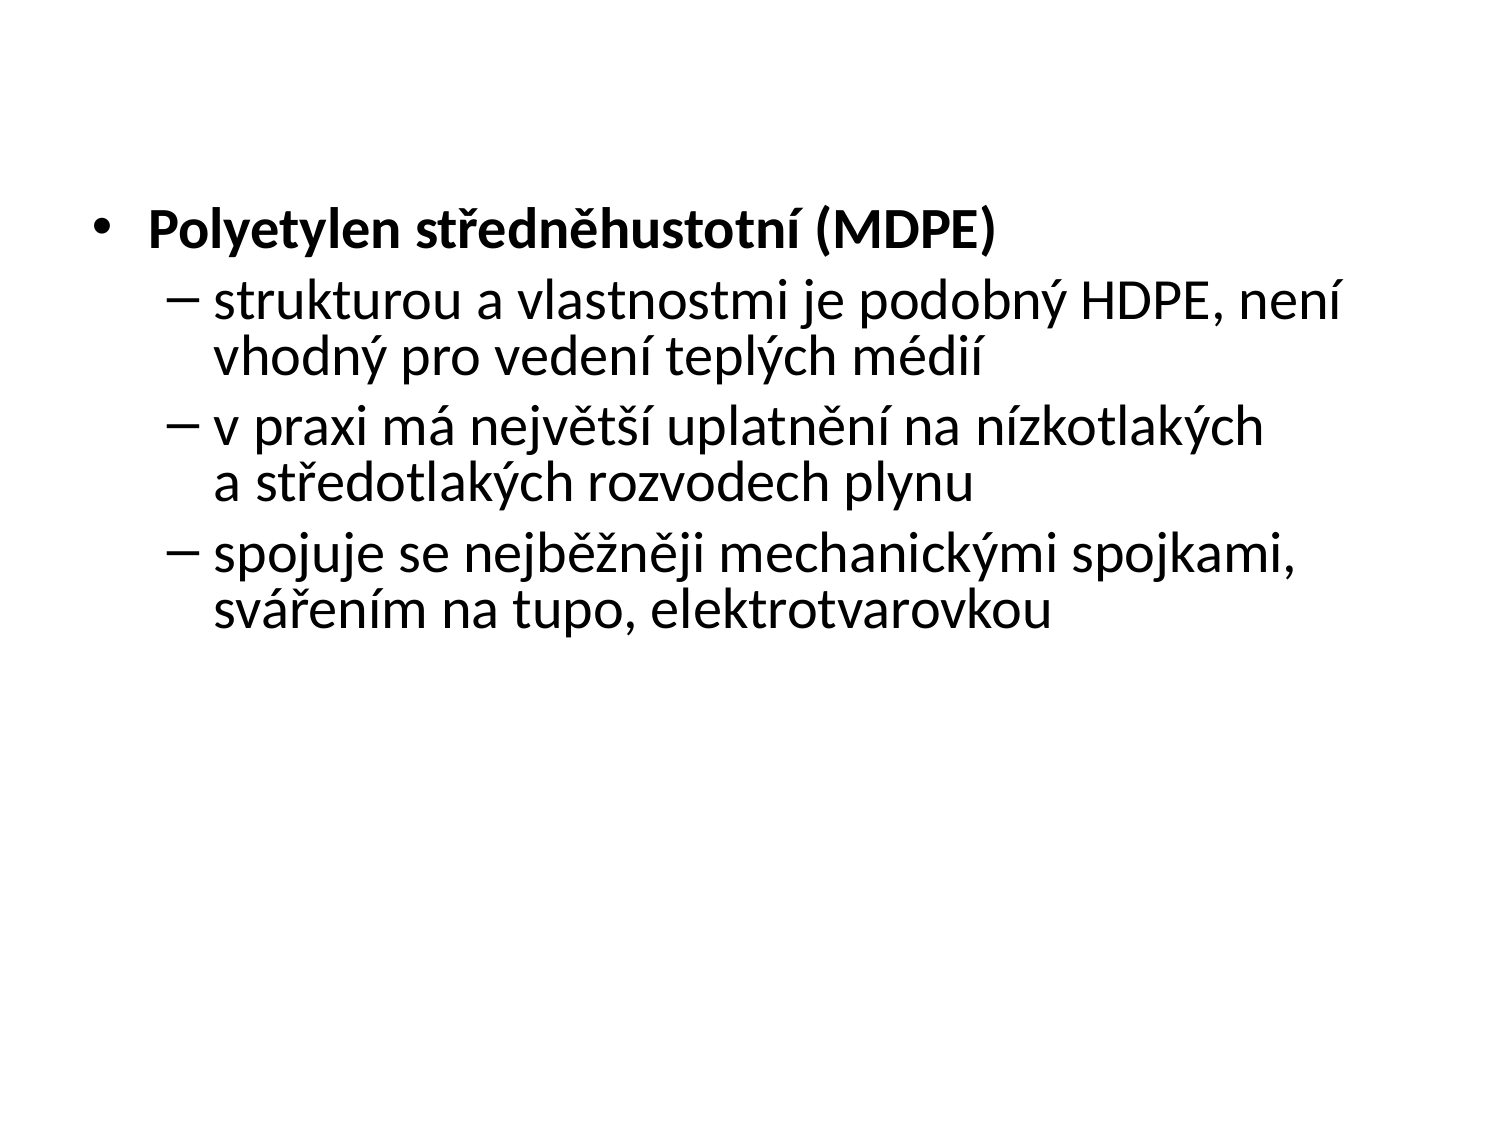

#
Polyetylen středněhustotní (MDPE)
strukturou a vlastnostmi je podobný HDPE, není vhodný pro vedení teplých médií
v praxi má největší uplatnění na nízkotlakých
a středotlakých rozvodech plynu
spojuje se nejběžněji mechanickými spojkami, svářením na tupo, elektrotvarovkou